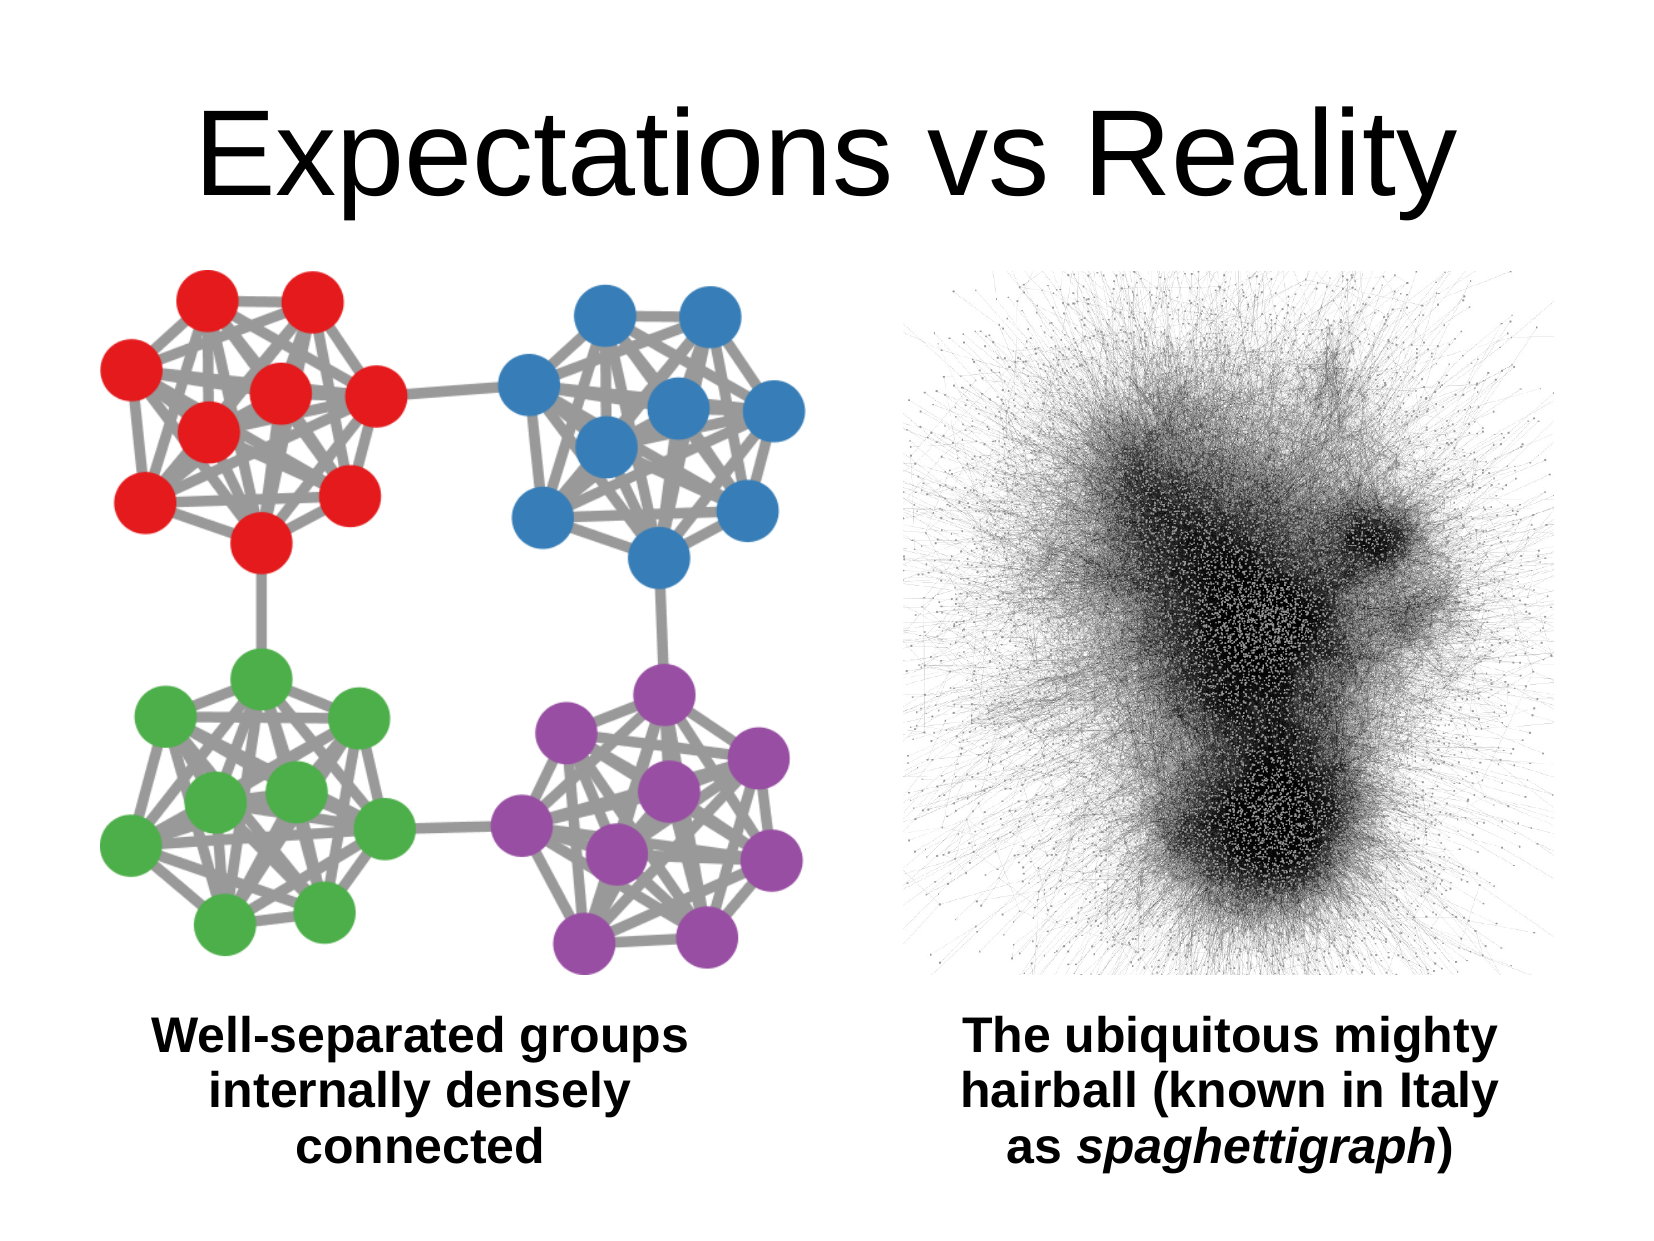

# Expectations vs Reality
Well-separated groups internally densely connected
The ubiquitous mighty hairball (known in Italy as spaghettigraph)